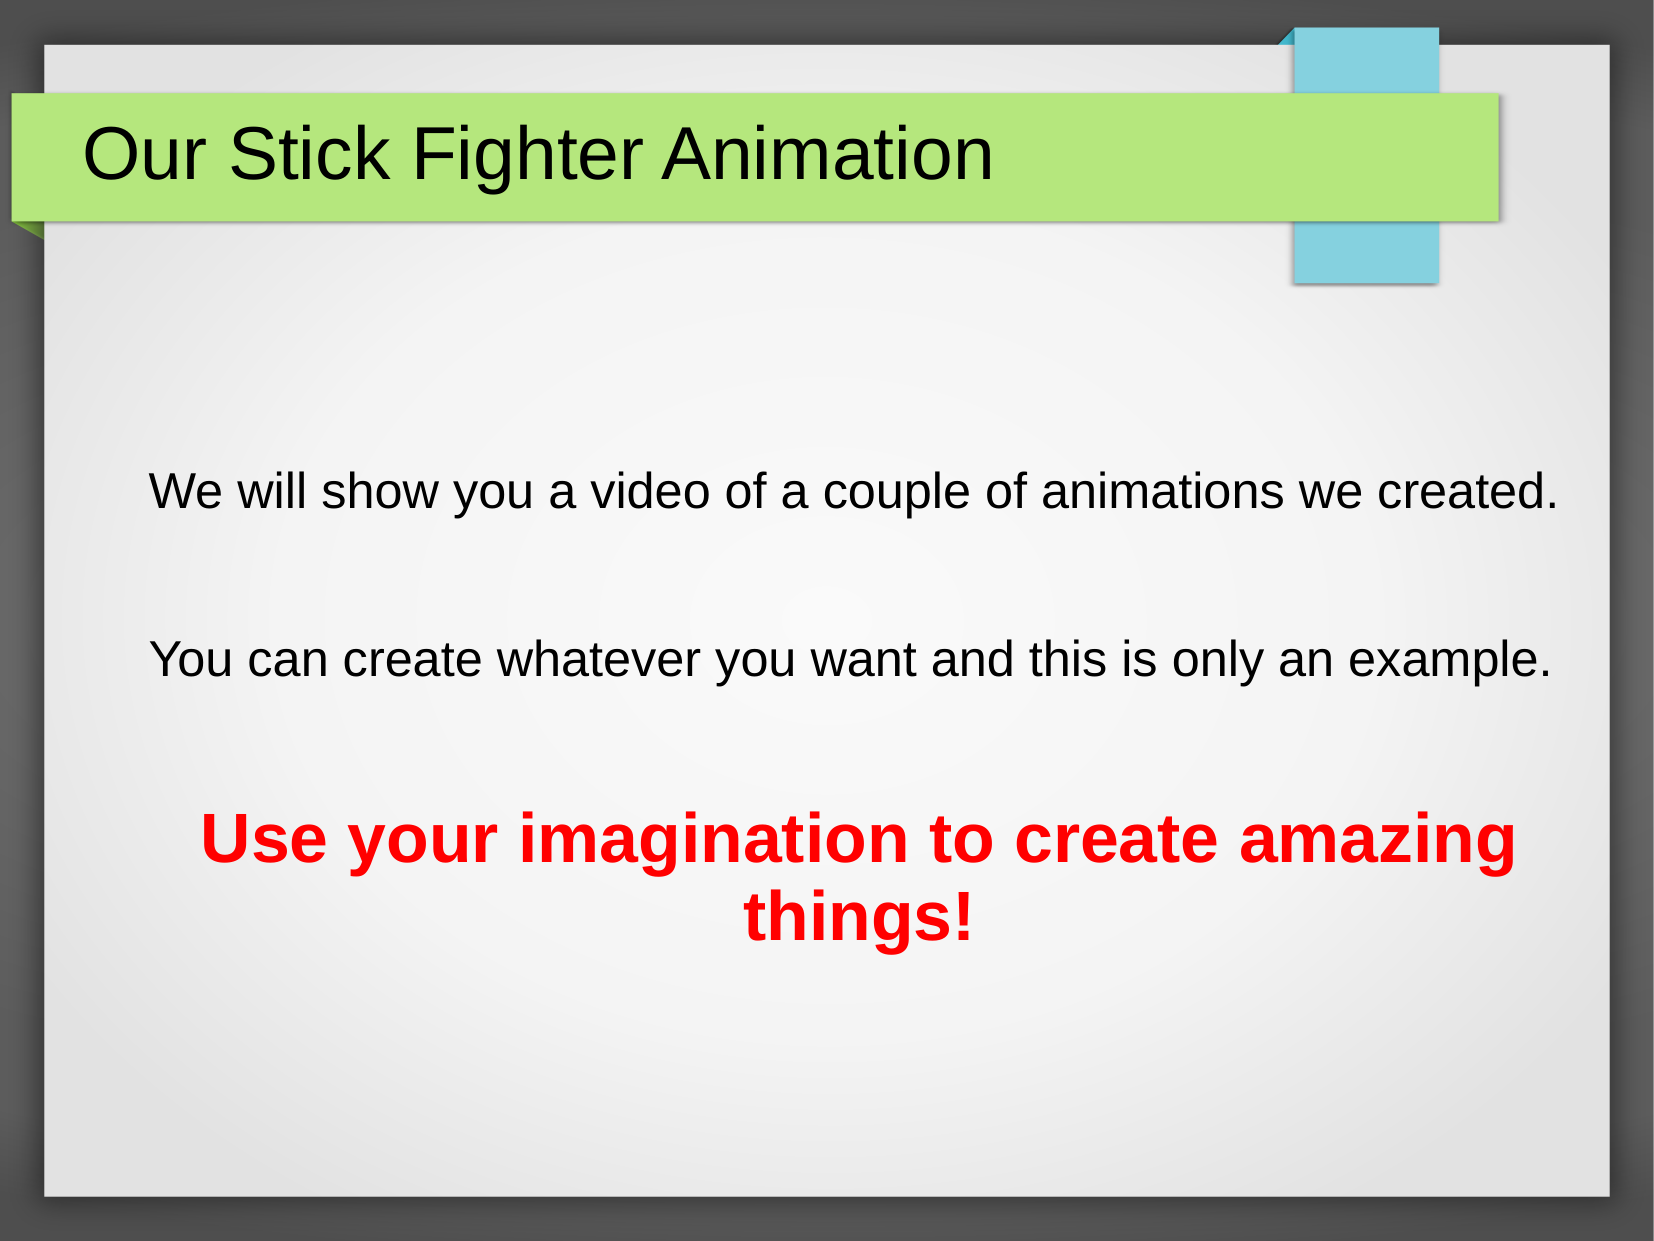

# Our Stick Fighter Animation
We will show you a video of a couple of animations we created.
You can create whatever you want and this is only an example.
Use your imagination to create amazing things!